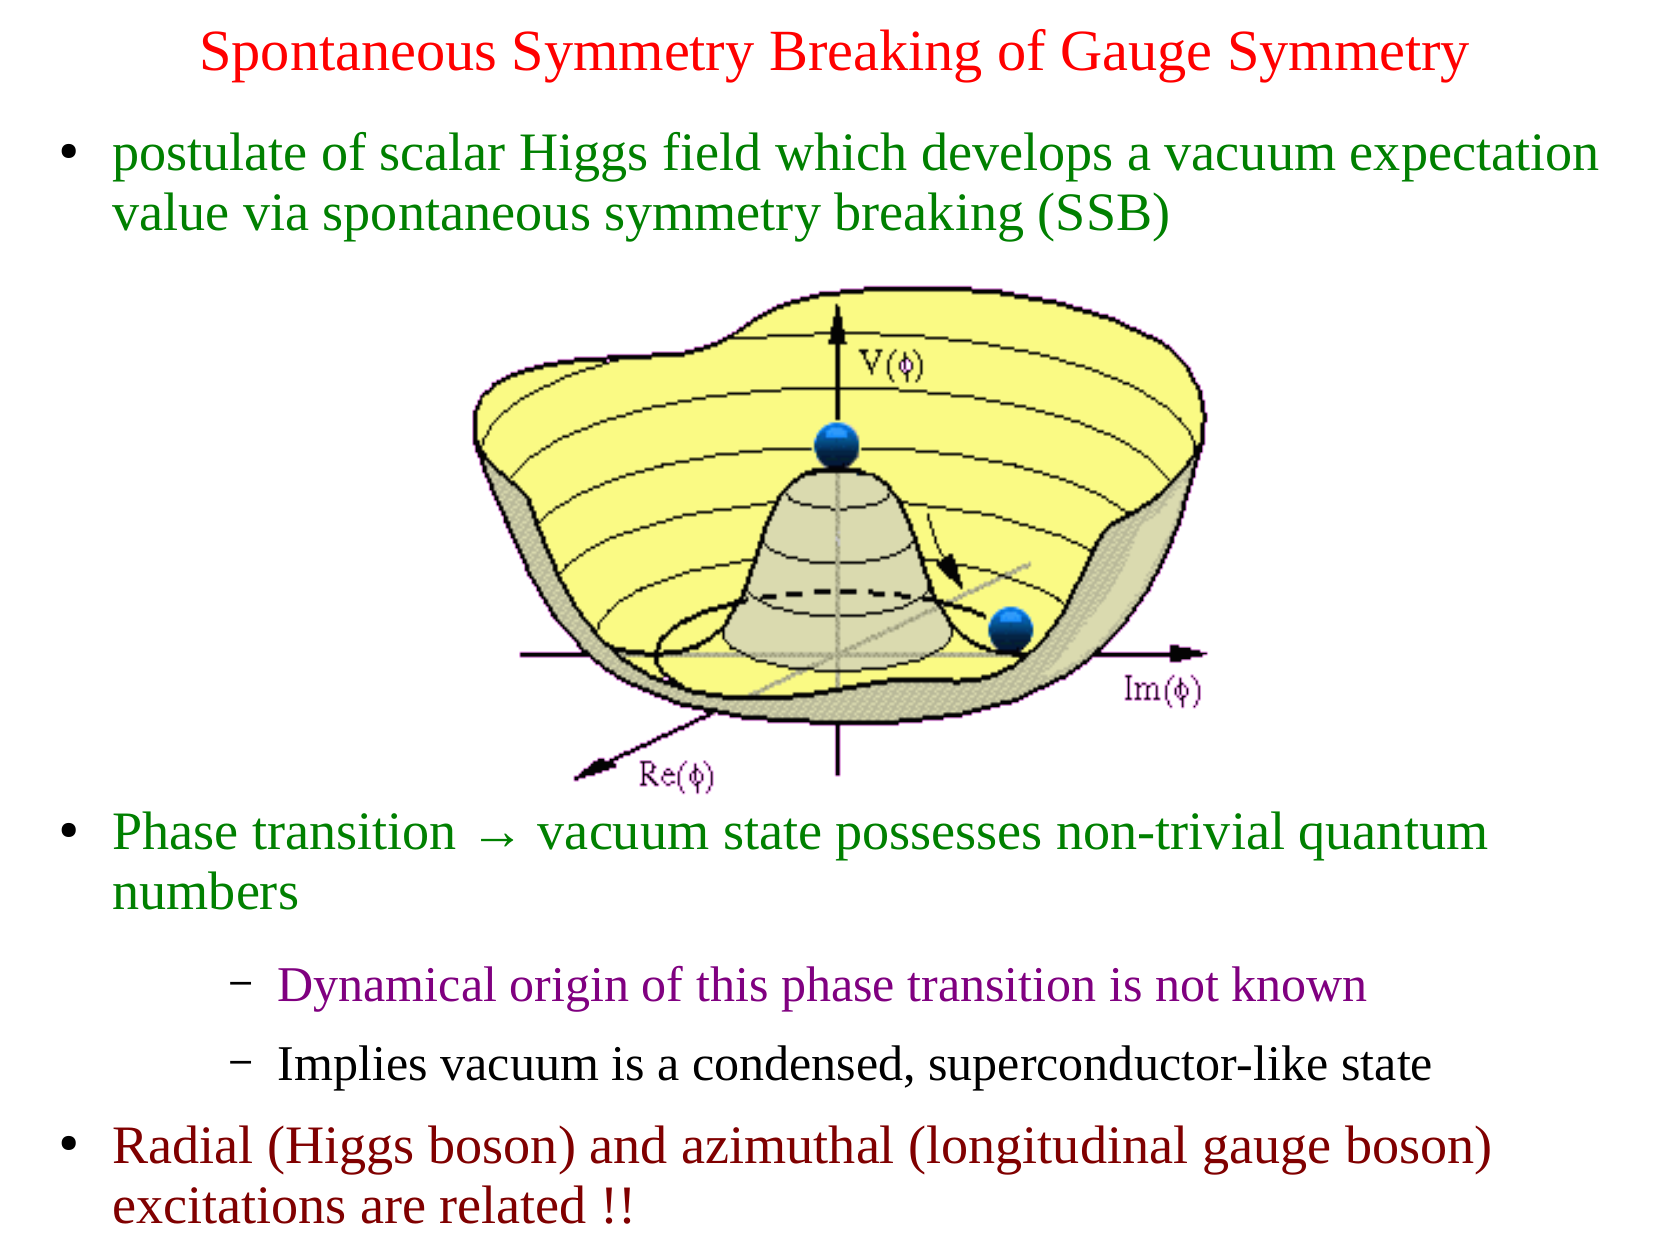

# Spontaneous Symmetry Breaking of Gauge Symmetry
postulate of scalar Higgs field which develops a vacuum expectation value via spontaneous symmetry breaking (SSB)
Phase transition → vacuum state possesses non-trivial quantum numbers
Dynamical origin of this phase transition is not known
Implies vacuum is a condensed, superconductor-like state
Radial (Higgs boson) and azimuthal (longitudinal gauge boson) excitations are related !!